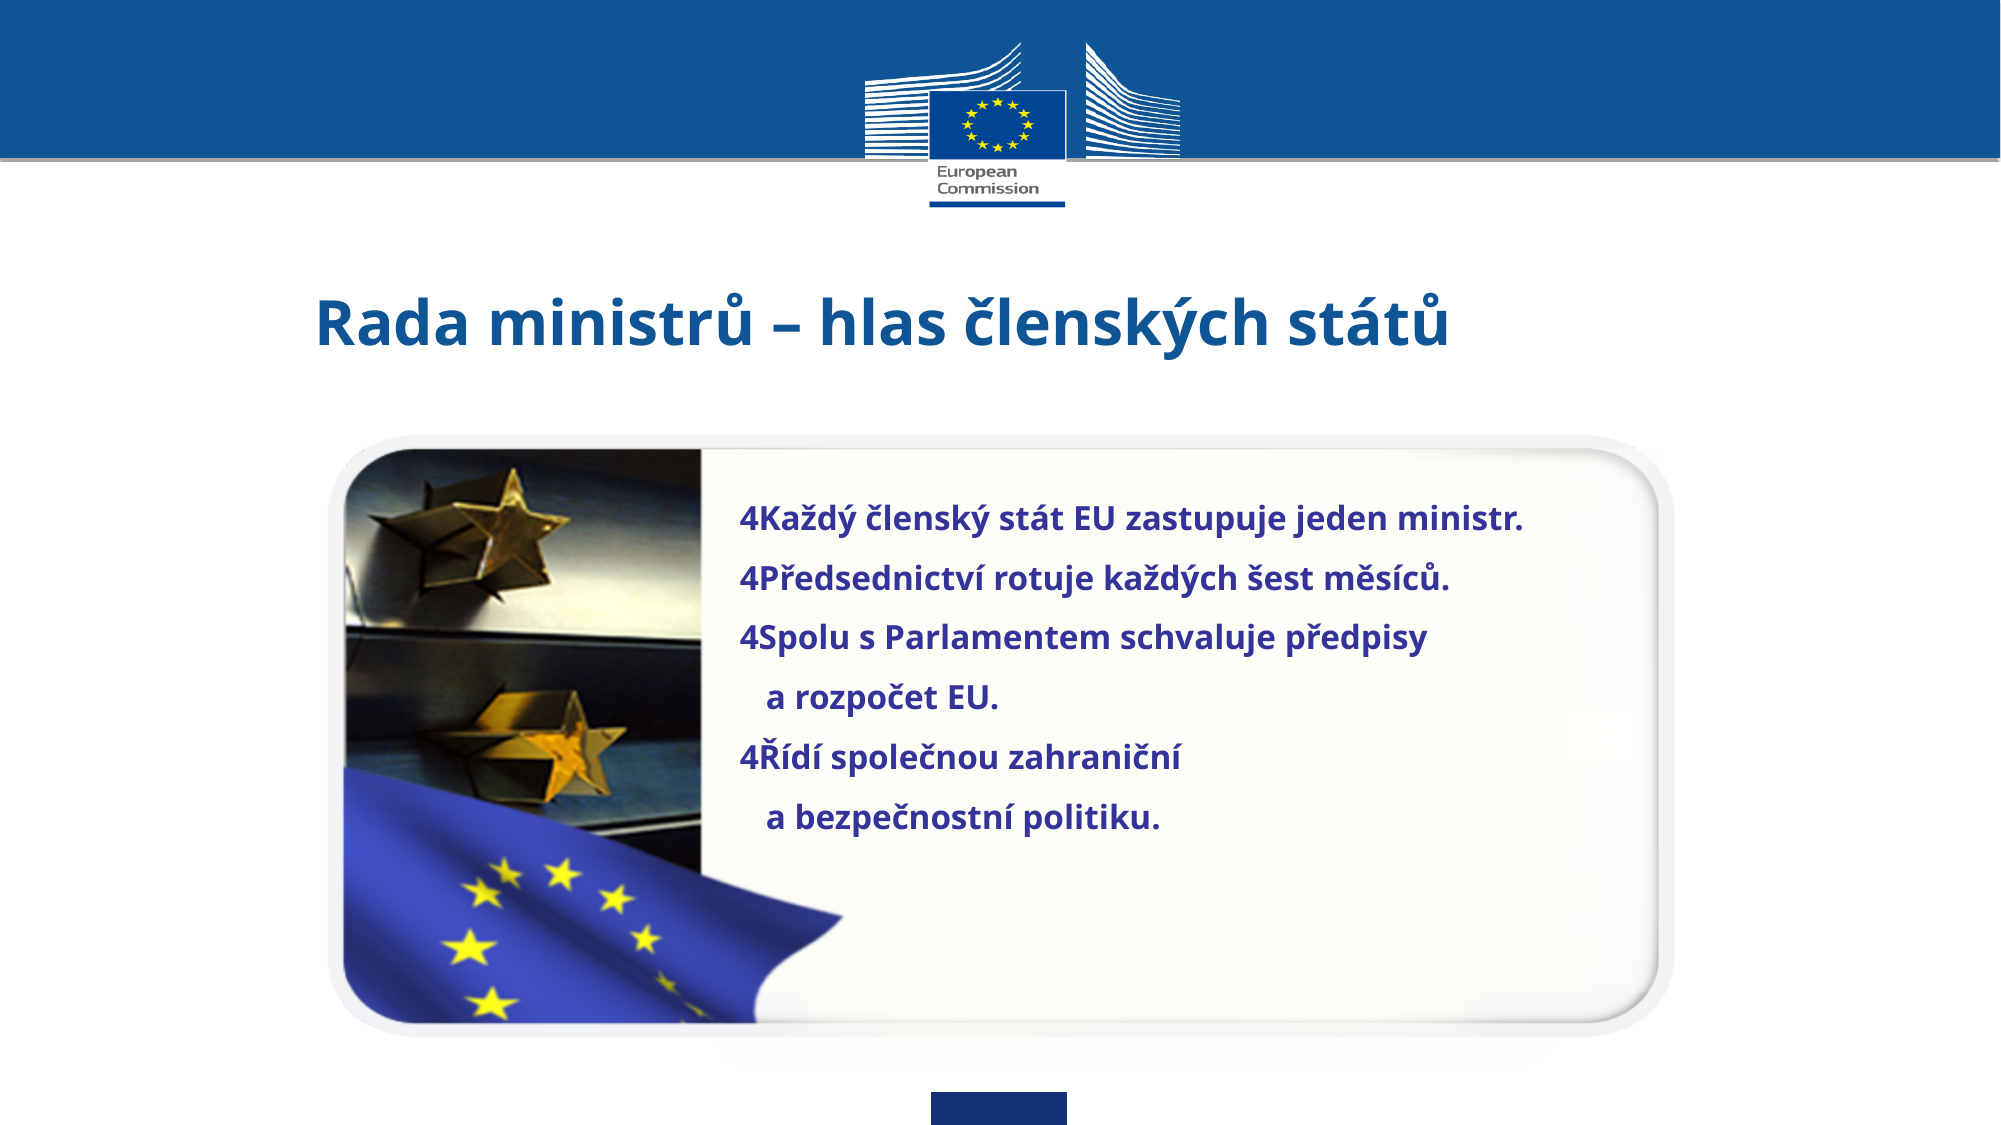

Rada ministrů – hlas členských států
4Každý členský stát EU zastupuje jeden ministr.
4Předsednictví rotuje každých šest měsíců.
4Spolu s Parlamentem schvaluje předpisy
 a rozpočet EU.
4Řídí společnou zahraniční
 a bezpečnostní politiku.